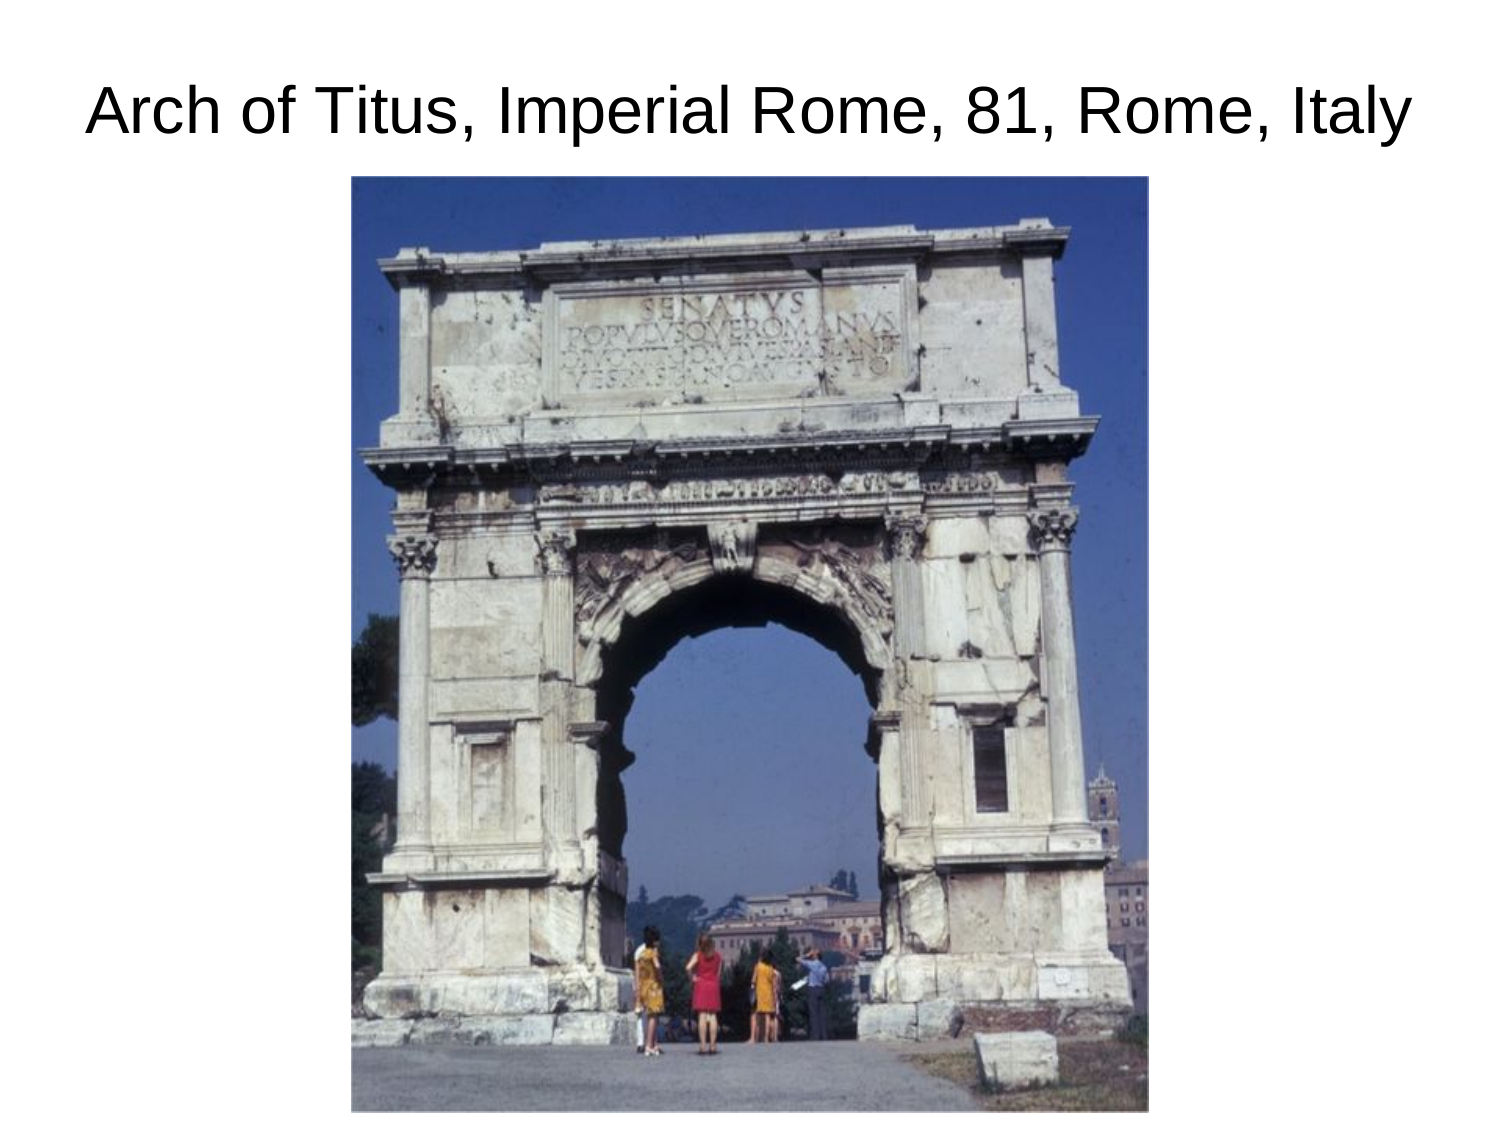

# Arch of Titus, Imperial Rome, 81, Rome, Italy